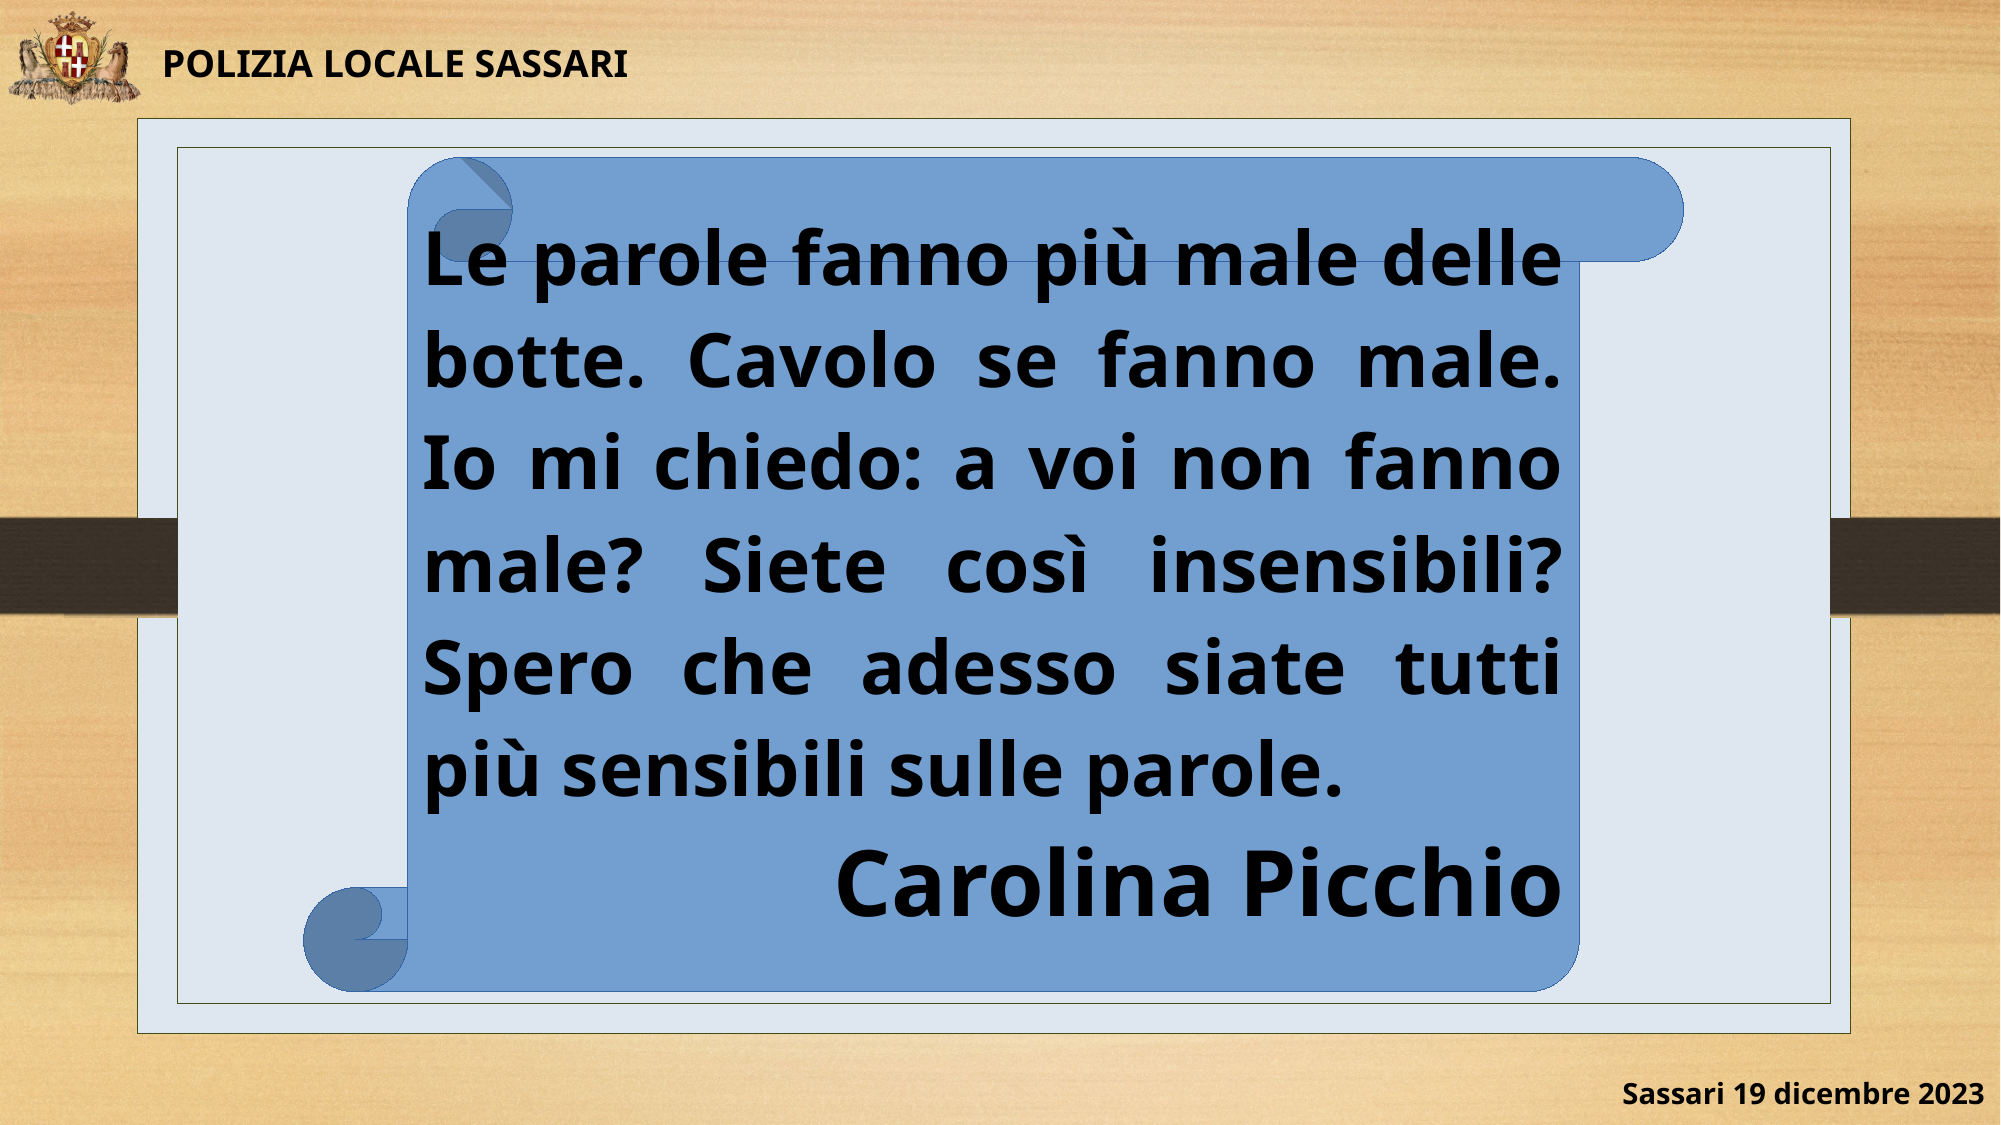

POLIZIA LOCALE SASSARI
Le parole fanno più male delle botte. Cavolo se fanno male. Io mi chiedo: a voi non fanno male? Siete così insensibili? Spero che adesso siate tutti più sensibili sulle parole.
Carolina Picchio
Sassari 19 dicembre 2023